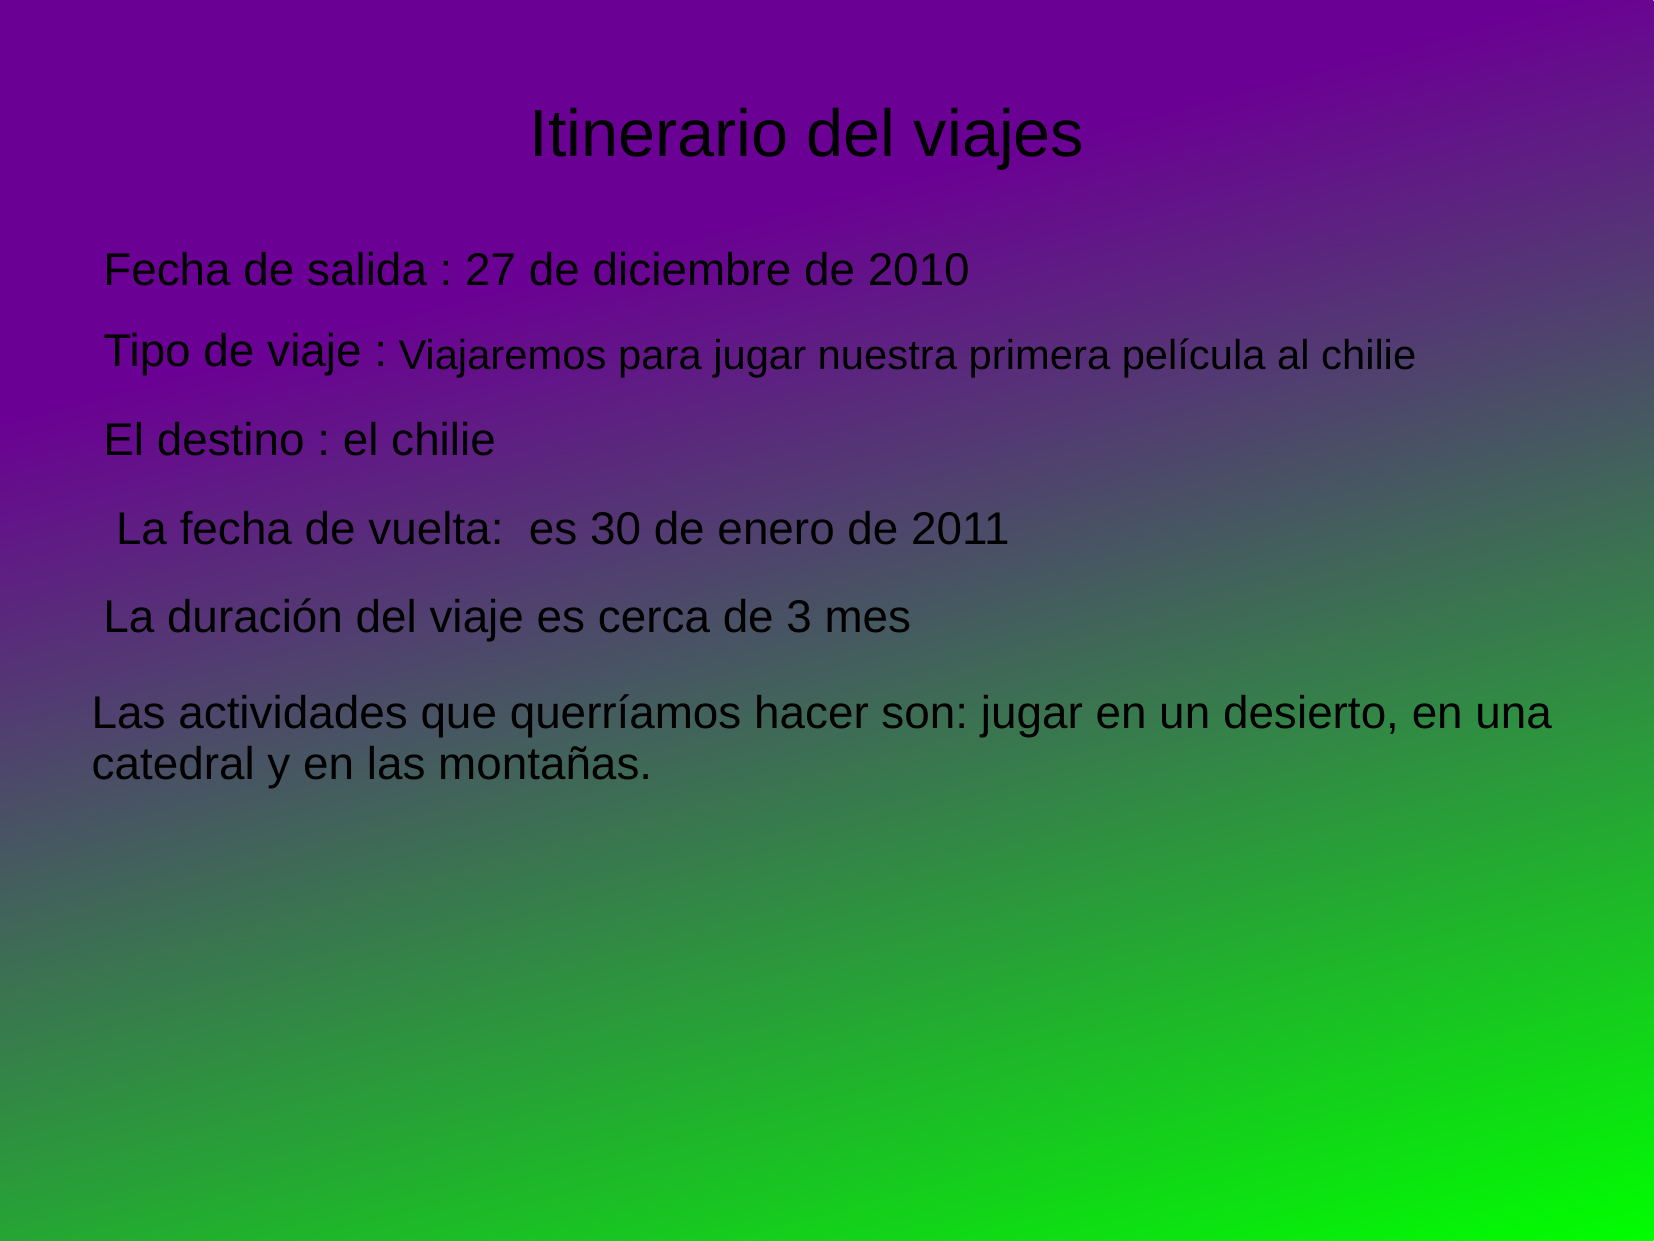

Itinerario del viajes
Fecha de salida : 27 de diciembre de 2010
Tipo de viaje :
Viajaremos para jugar nuestra primera película al chilie
El destino : el chilie
 La fecha de vuelta: es 30 de enero de 2011
La duración del viaje es cerca de 3 mes
Las actividades que querríamos hacer son: jugar en un desierto, en una catedral y en las montañas.